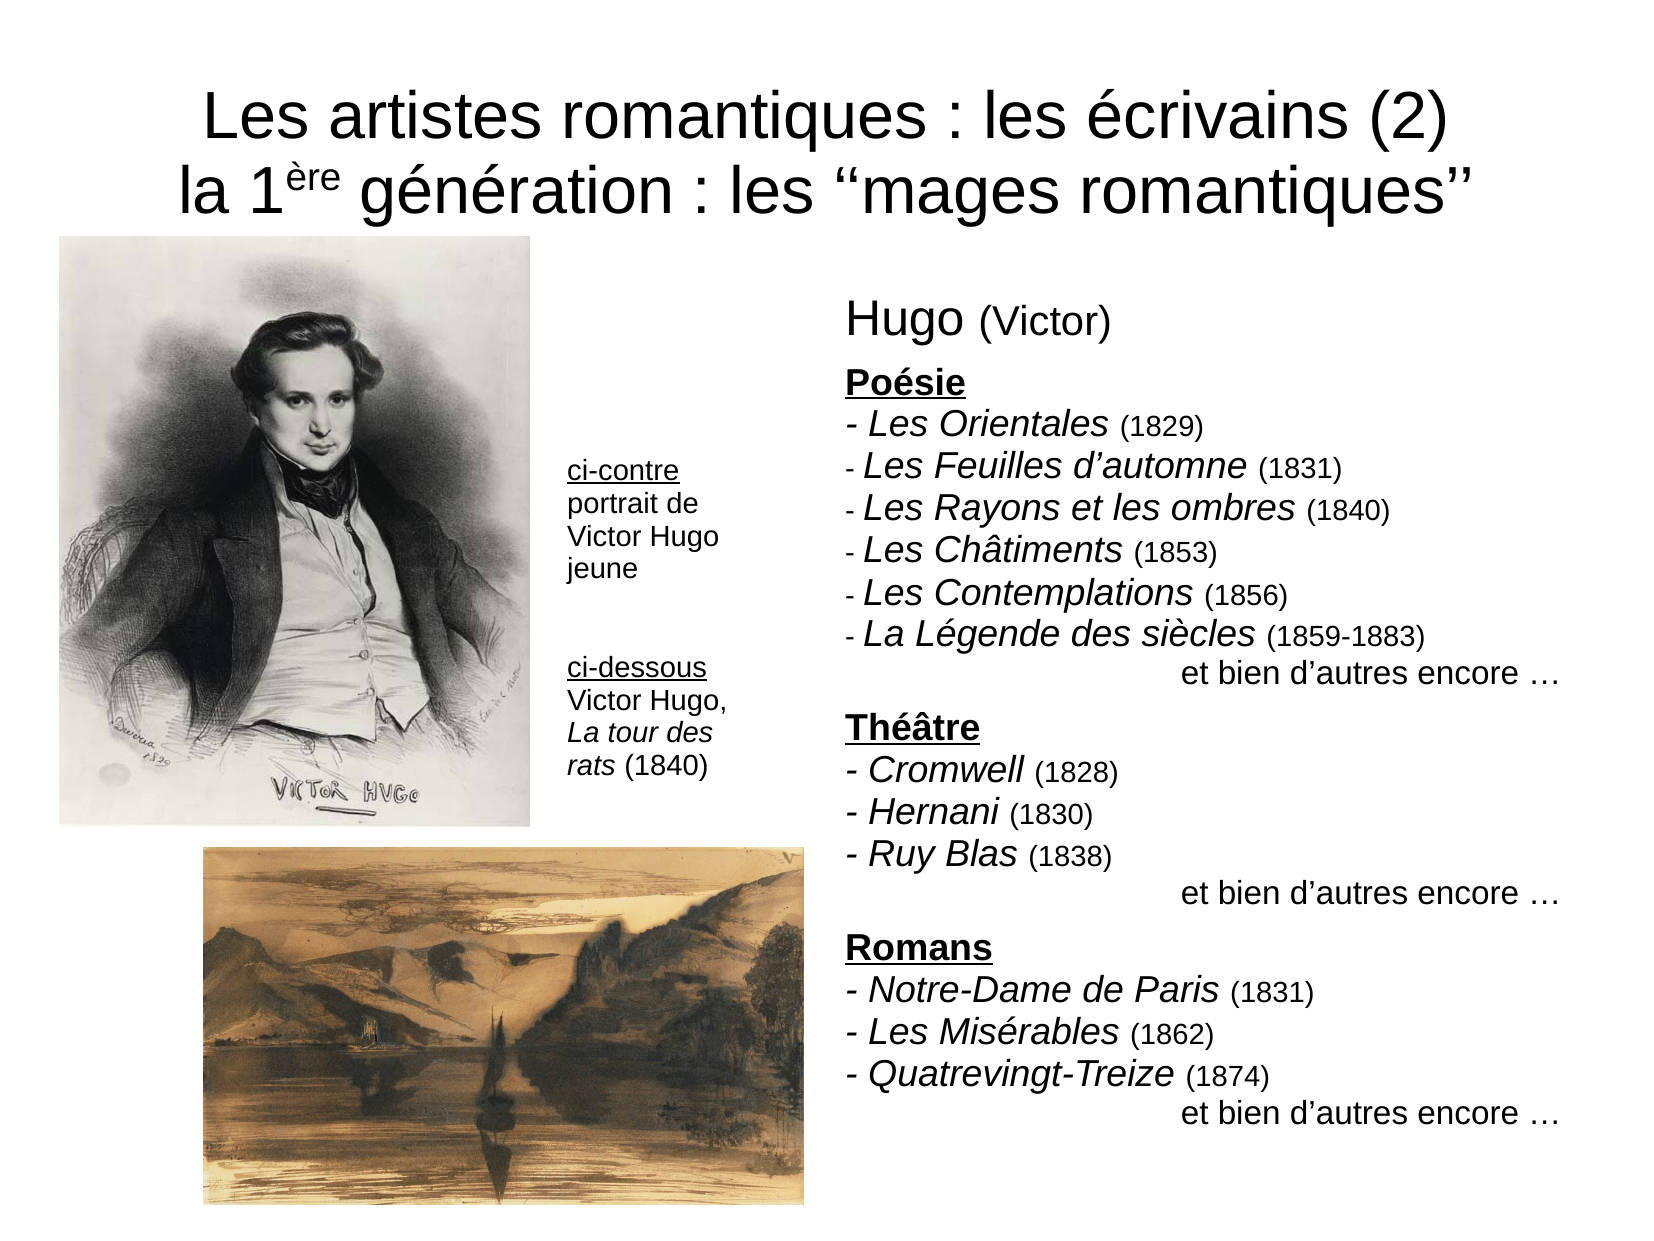

# Les artistes romantiques : les écrivains (2) la 1ère génération : les ‘‘mages romantiques’’
ci-contre portrait de Victor Hugo jeune
ci-dessous Victor Hugo, La tour des rats (1840)
Hugo (Victor)
Poésie
- Les Orientales (1829)
- Les Feuilles d’automne (1831)
- Les Rayons et les ombres (1840)
- Les Châtiments (1853)
- Les Contemplations (1856)
- La Légende des siècles (1859-1883)
et bien d’autres encore …
Théâtre
- Cromwell (1828)
- Hernani (1830)
- Ruy Blas (1838)
et bien d’autres encore …
Romans
- Notre-Dame de Paris (1831)
- Les Misérables (1862)
- Quatrevingt-Treize (1874)
et bien d’autres encore …